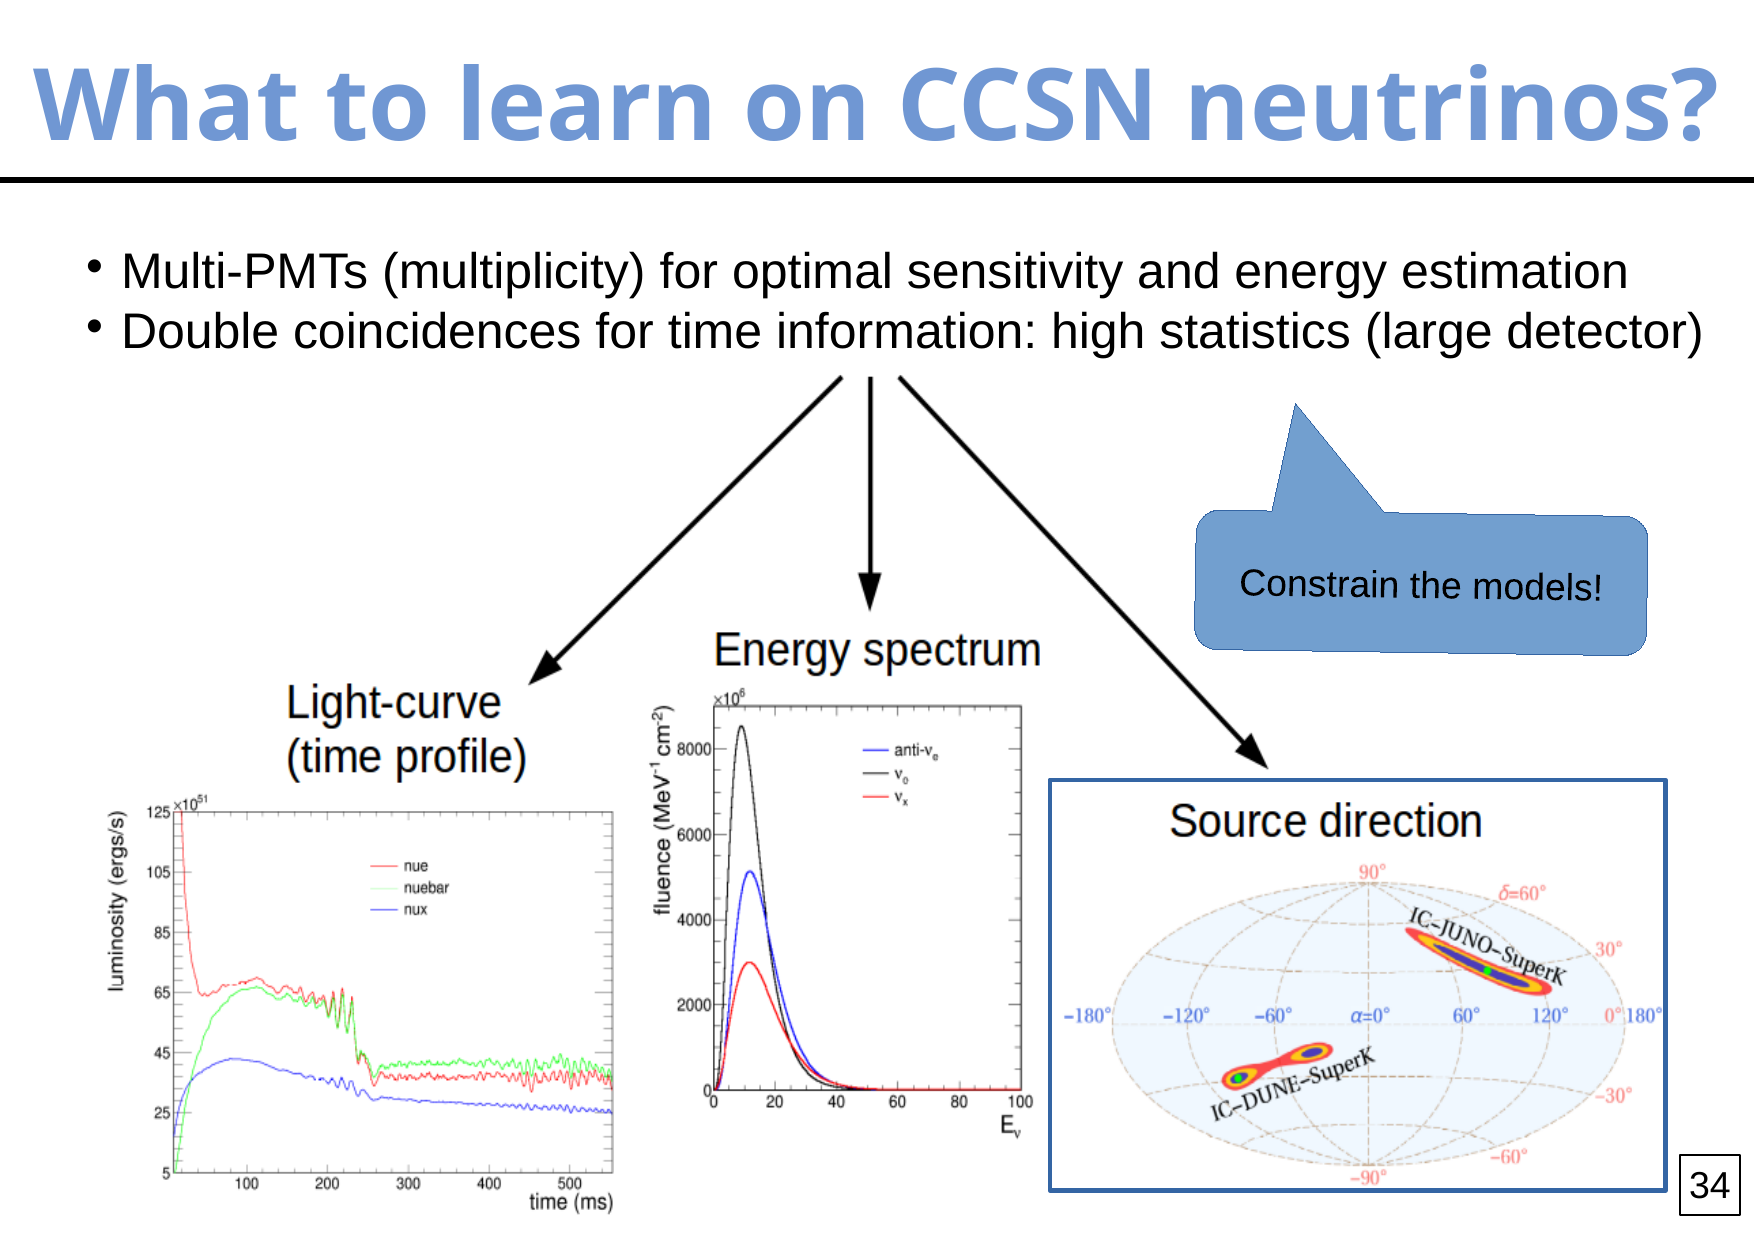

What to learn on CCSN neutrinos?
Multi-PMTs (multiplicity) for optimal sensitivity and energy estimation
Double coincidences for time information: high statistics (large detector)
Constrain the models!
34